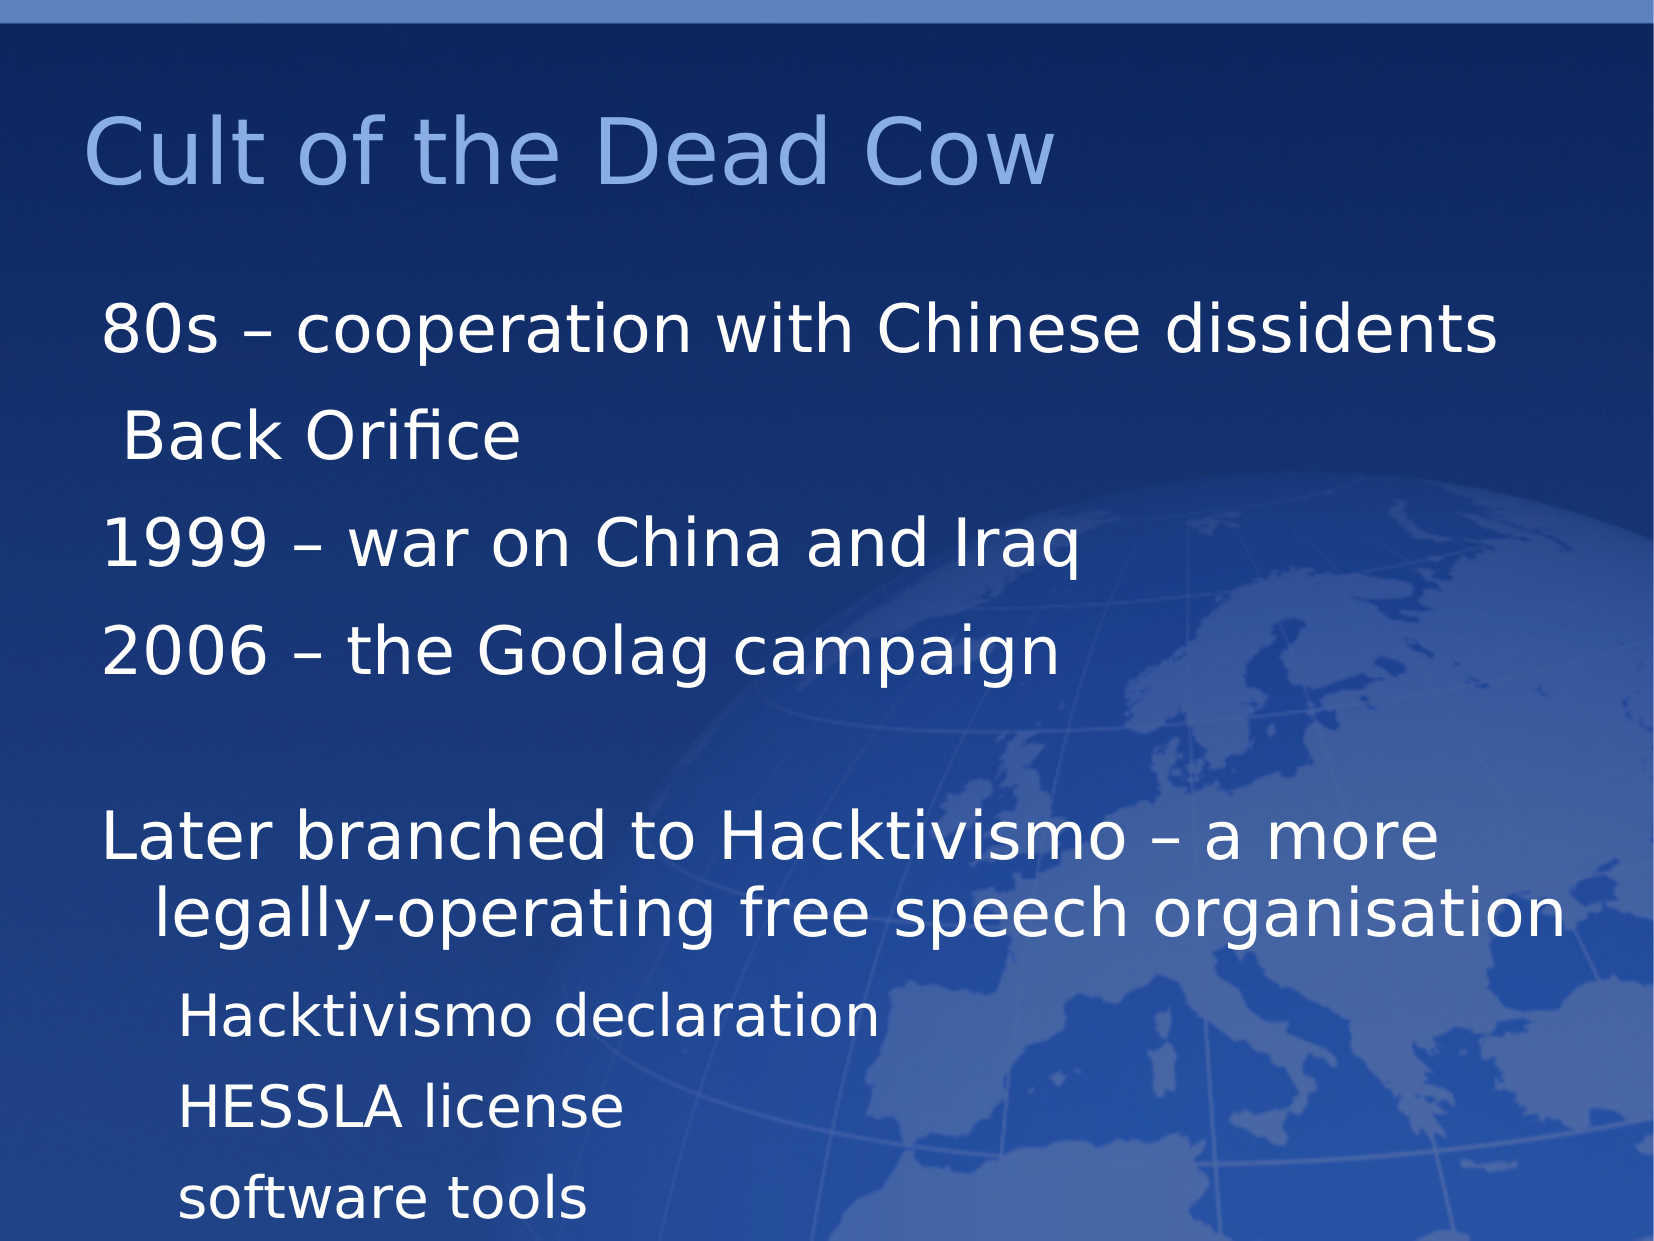

# Cult of the Dead Cow
80s – cooperation with Chinese dissidents
 Back Orifice
1999 – war on China and Iraq
2006 – the Goolag campaign
Later branched to Hacktivismo – a more legally-operating free speech organisation
Hacktivismo declaration
HESSLA license
software tools